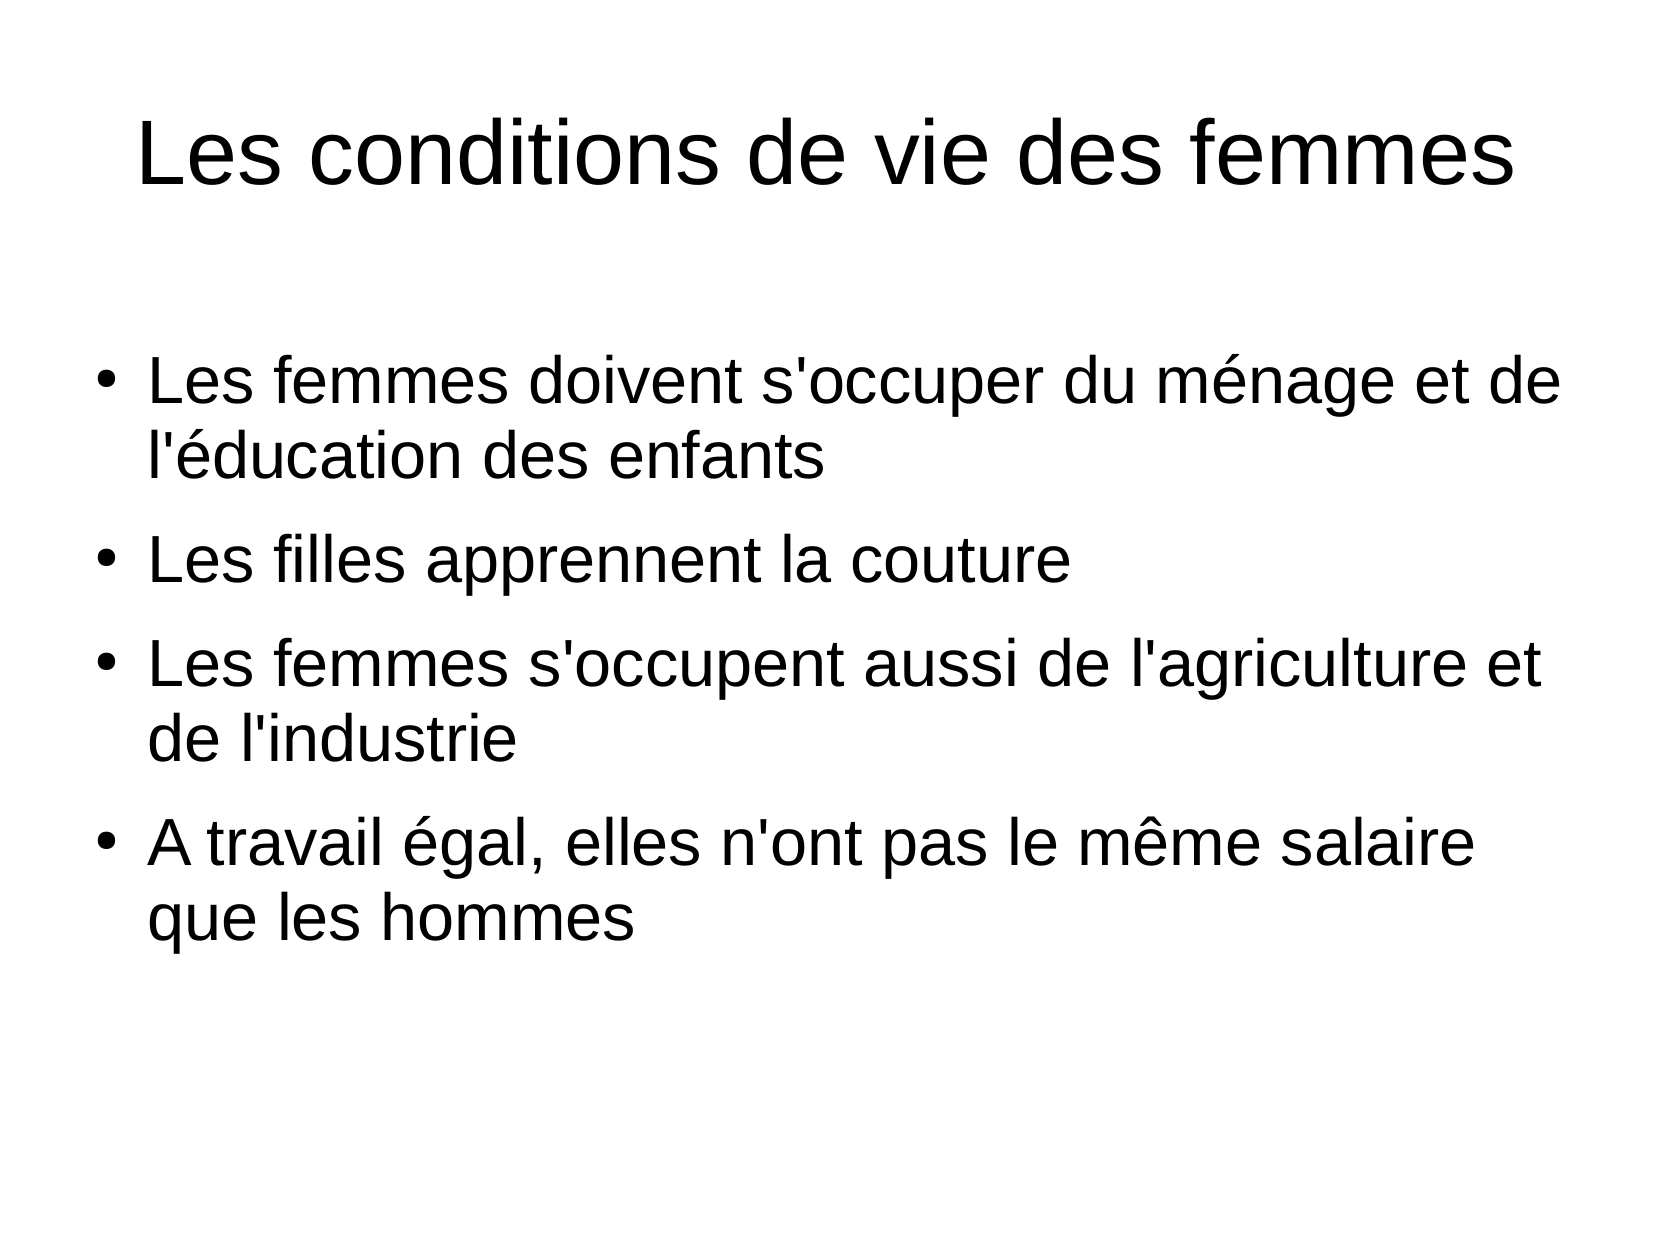

# Les conditions de vie des femmes
Les femmes doivent s'occuper du ménage et de l'éducation des enfants
Les filles apprennent la couture
Les femmes s'occupent aussi de l'agriculture et de l'industrie
A travail égal, elles n'ont pas le même salaire que les hommes